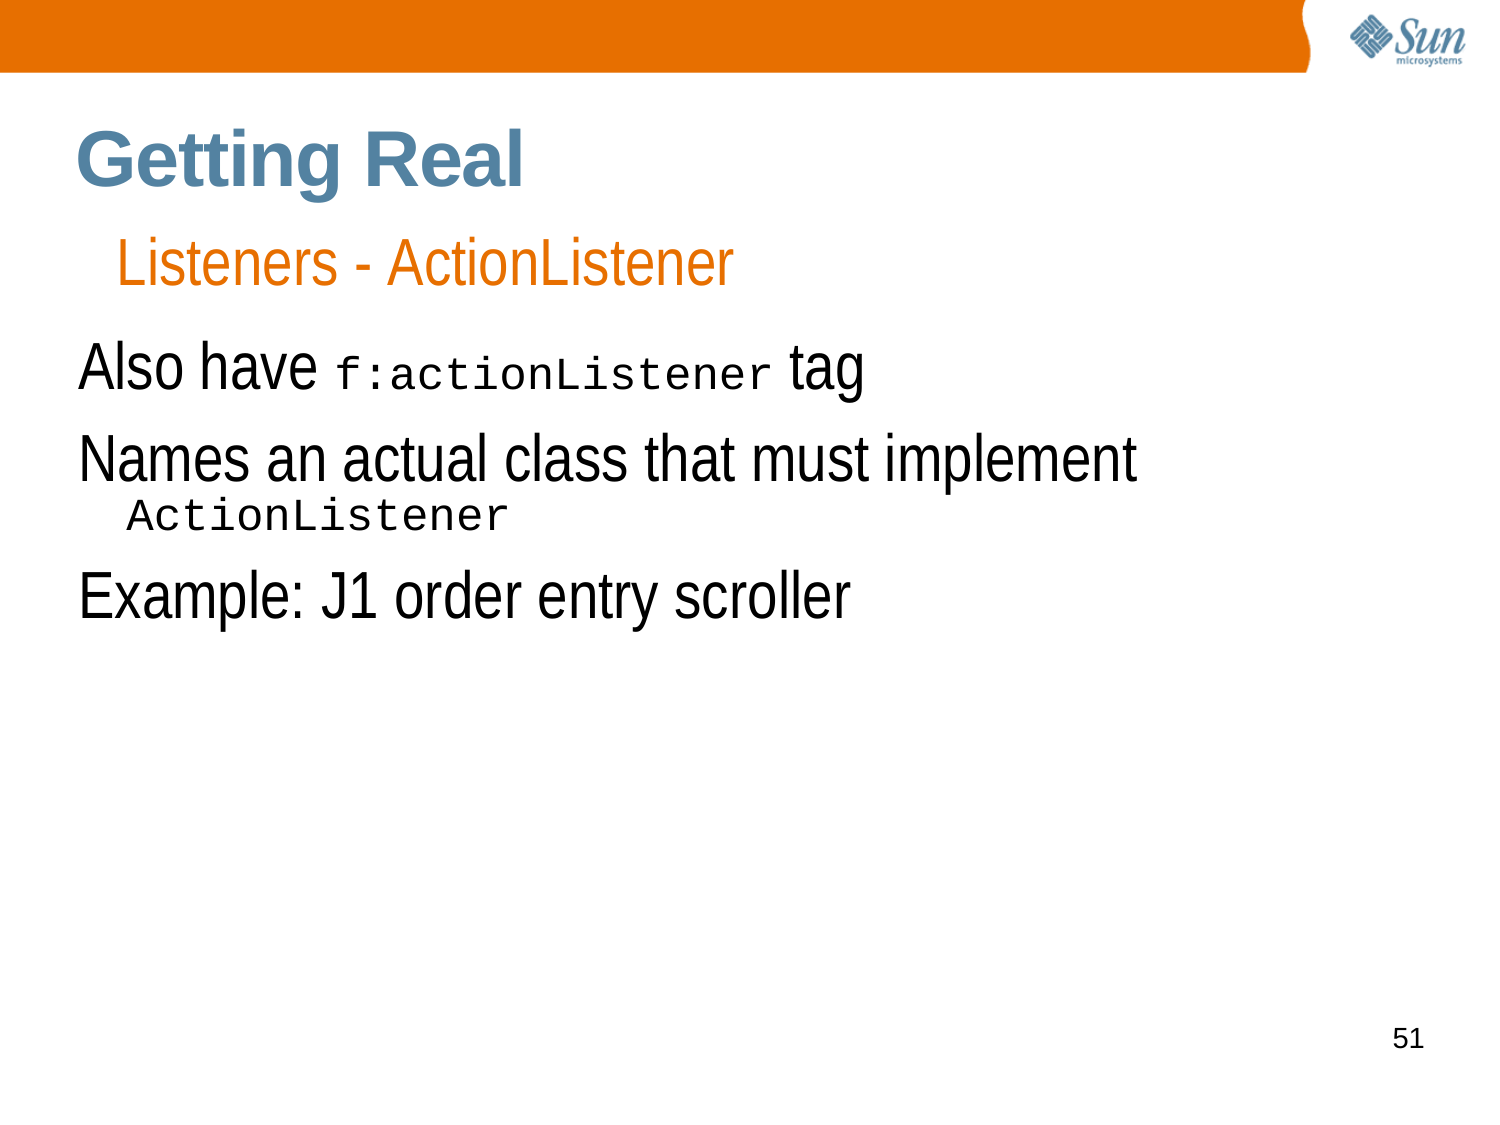

# Getting Real
Listeners - ActionListener
Also have f:actionListener tag
Names an actual class that must implement ActionListener
Example: J1 order entry scroller
51